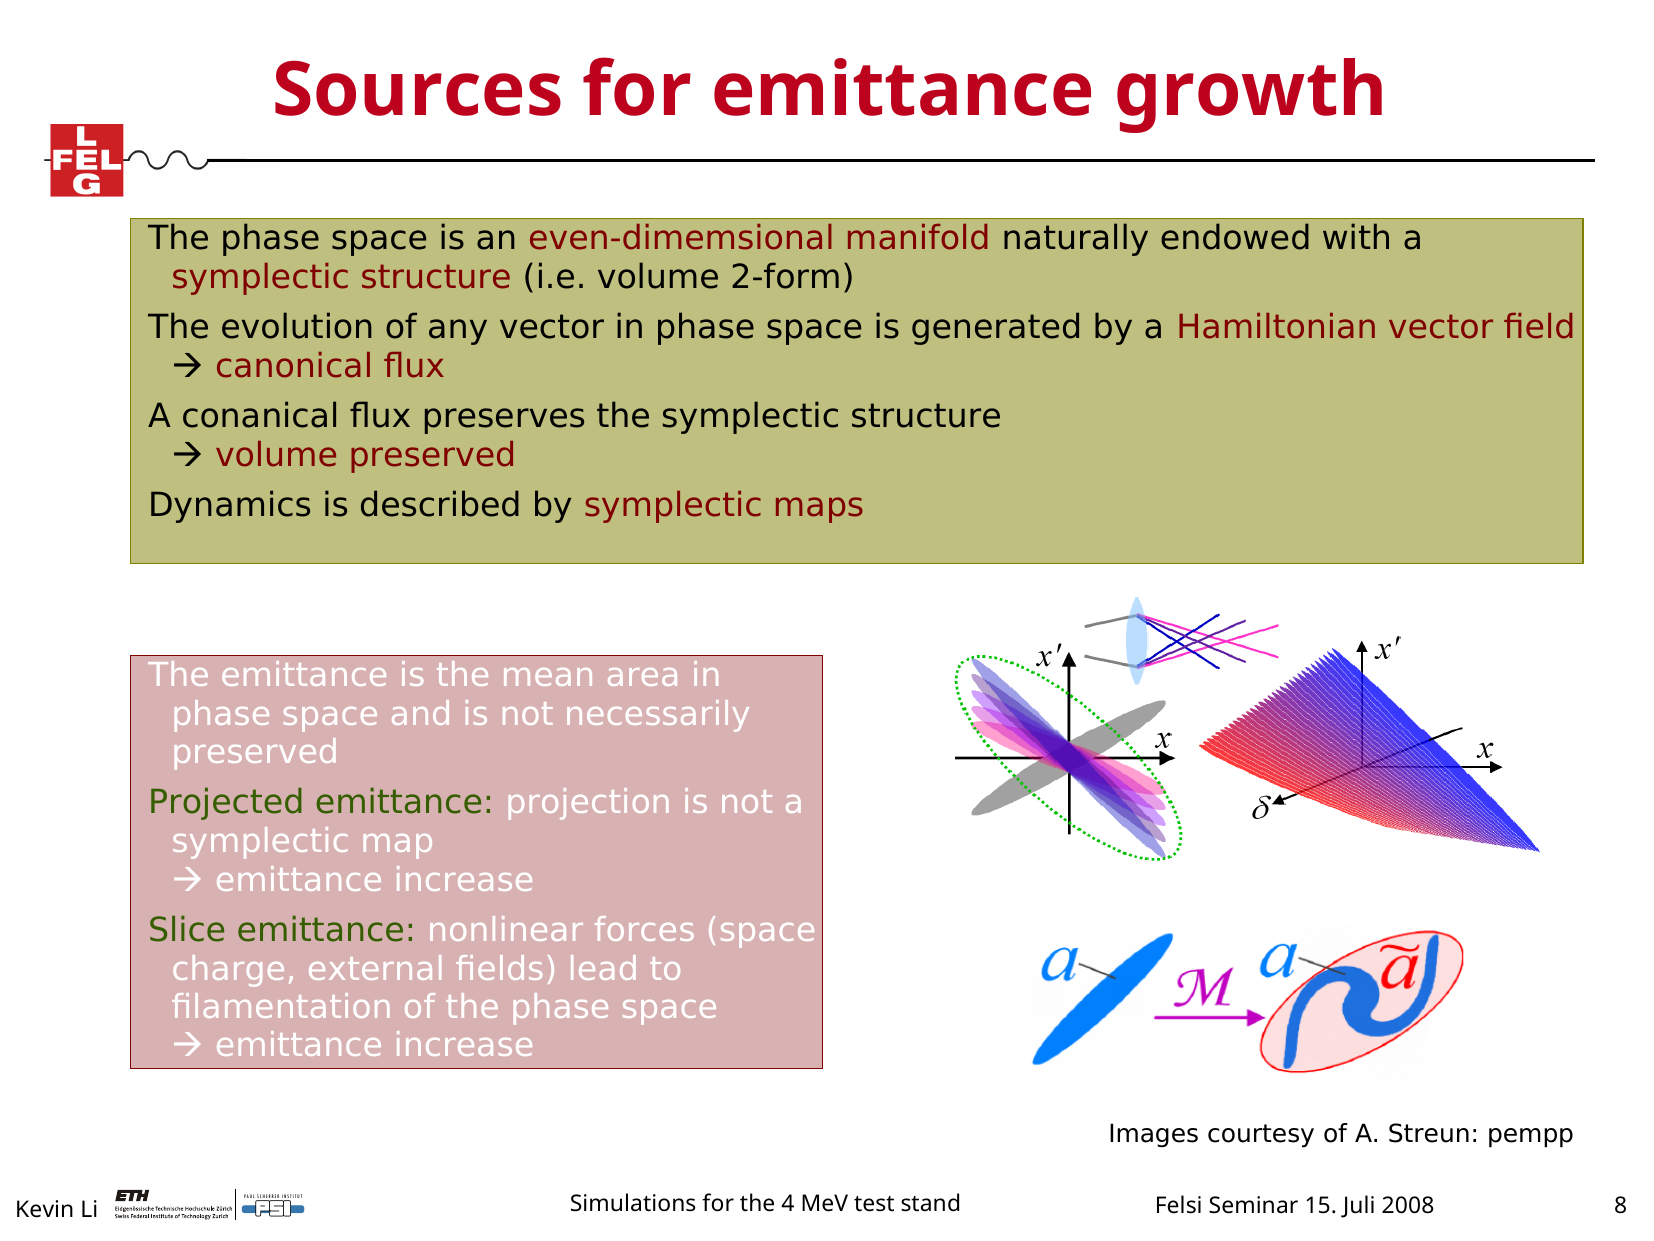

# Sources for emittance growth
The phase space is an even-dimemsional manifold naturally endowed with a symplectic structure (i.e. volume 2-form)
The evolution of any vector in phase space is generated by a Hamiltonian vector field
 canonical flux
A conanical flux preserves the symplectic structure
 volume preserved
Dynamics is described by symplectic maps
The emittance is the mean area in phase space and is not necessarily preserved
Projected emittance: projection is not a symplectic map
 emittance increase
Slice emittance: nonlinear forces (space charge, external fields) lead to filamentation of the phase space
 emittance increase
Images courtesy of A. Streun: pempp